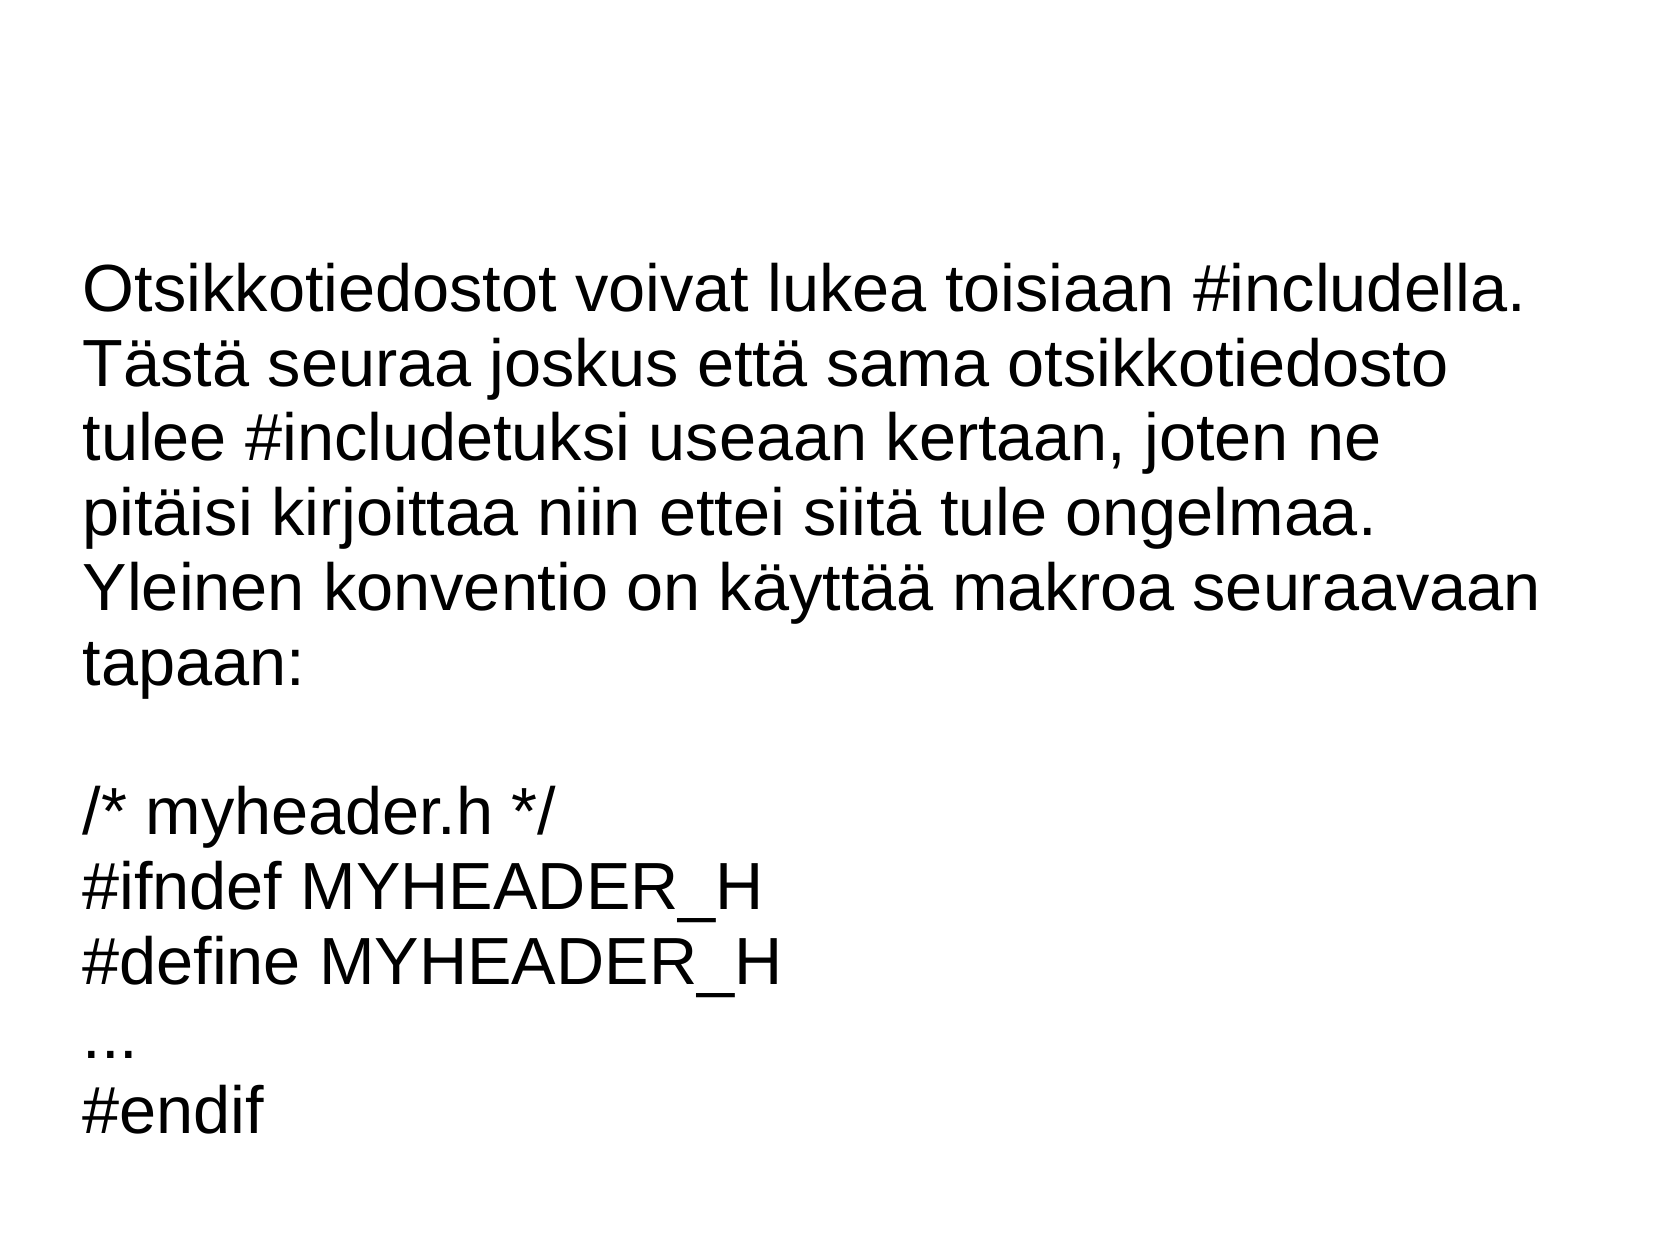

Otsikkotiedostot voivat lukea toisiaan #includella. Tästä seuraa joskus että sama otsikkotiedosto tulee #includetuksi useaan kertaan, joten ne pitäisi kirjoittaa niin ettei siitä tule ongelmaa. Yleinen konventio on käyttää makroa seuraavaan tapaan:
/* myheader.h */
#ifndef MYHEADER_H
#define MYHEADER_H
...
#endif